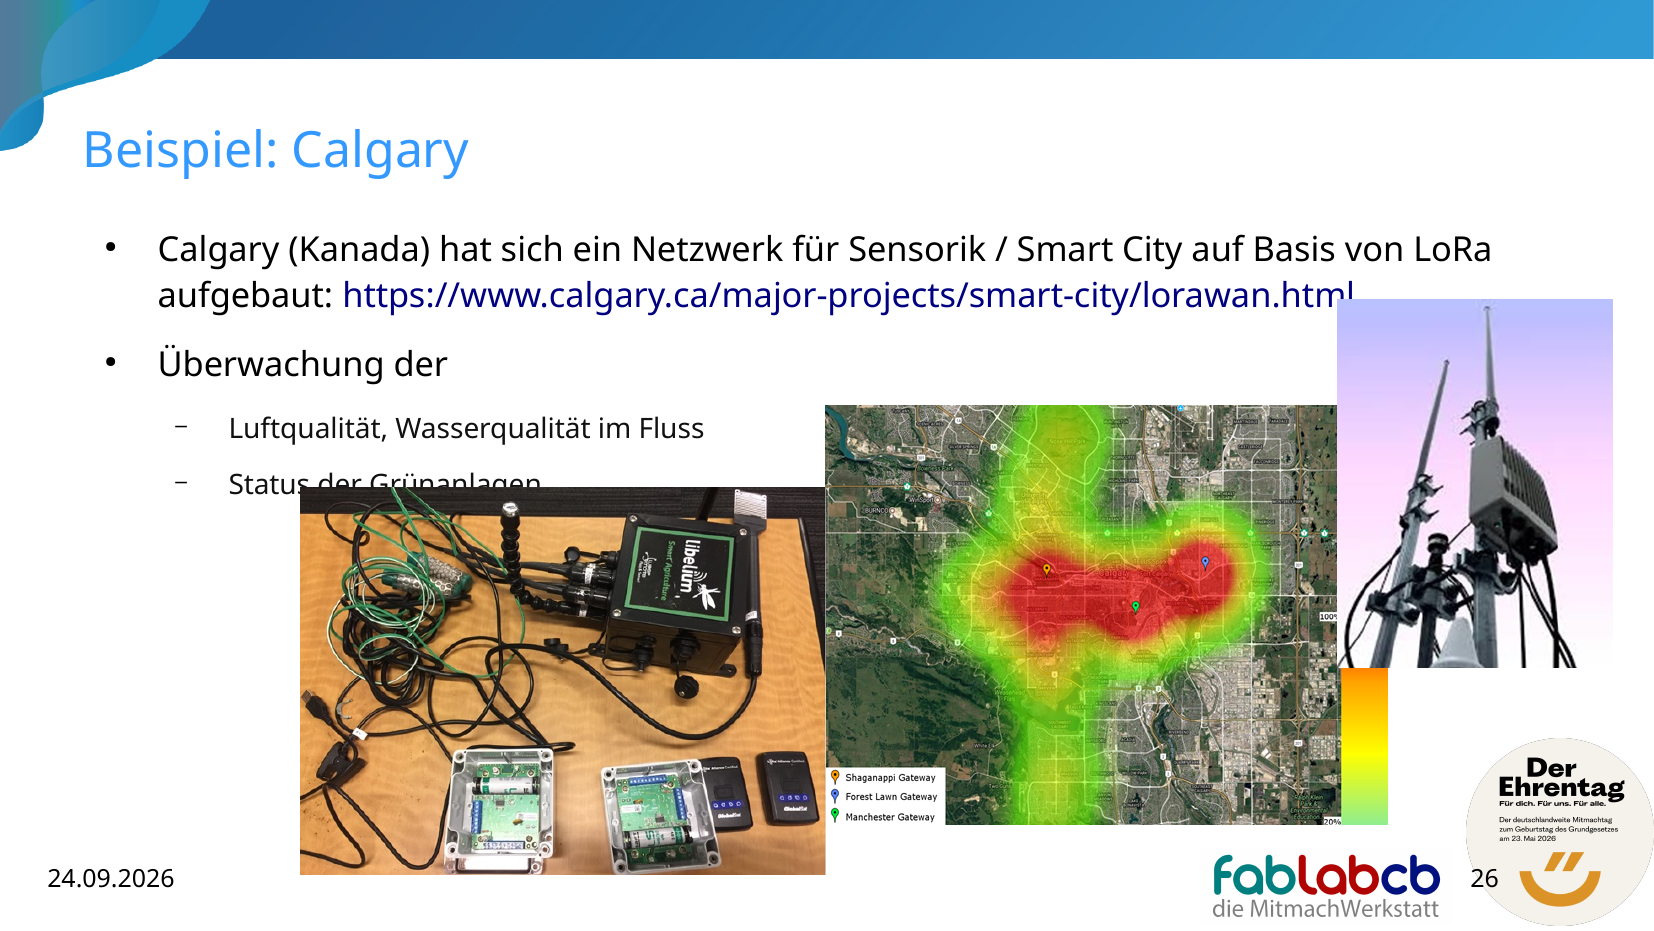

# Beispiel: Calgary
Calgary (Kanada) hat sich ein Netzwerk für Sensorik / Smart City auf Basis von LoRa aufgebaut: https://www.calgary.ca/major-projects/smart-city/lorawan.html
Überwachung der
Luftqualität, Wasserqualität im Fluss
Status der Grünanlagen
26